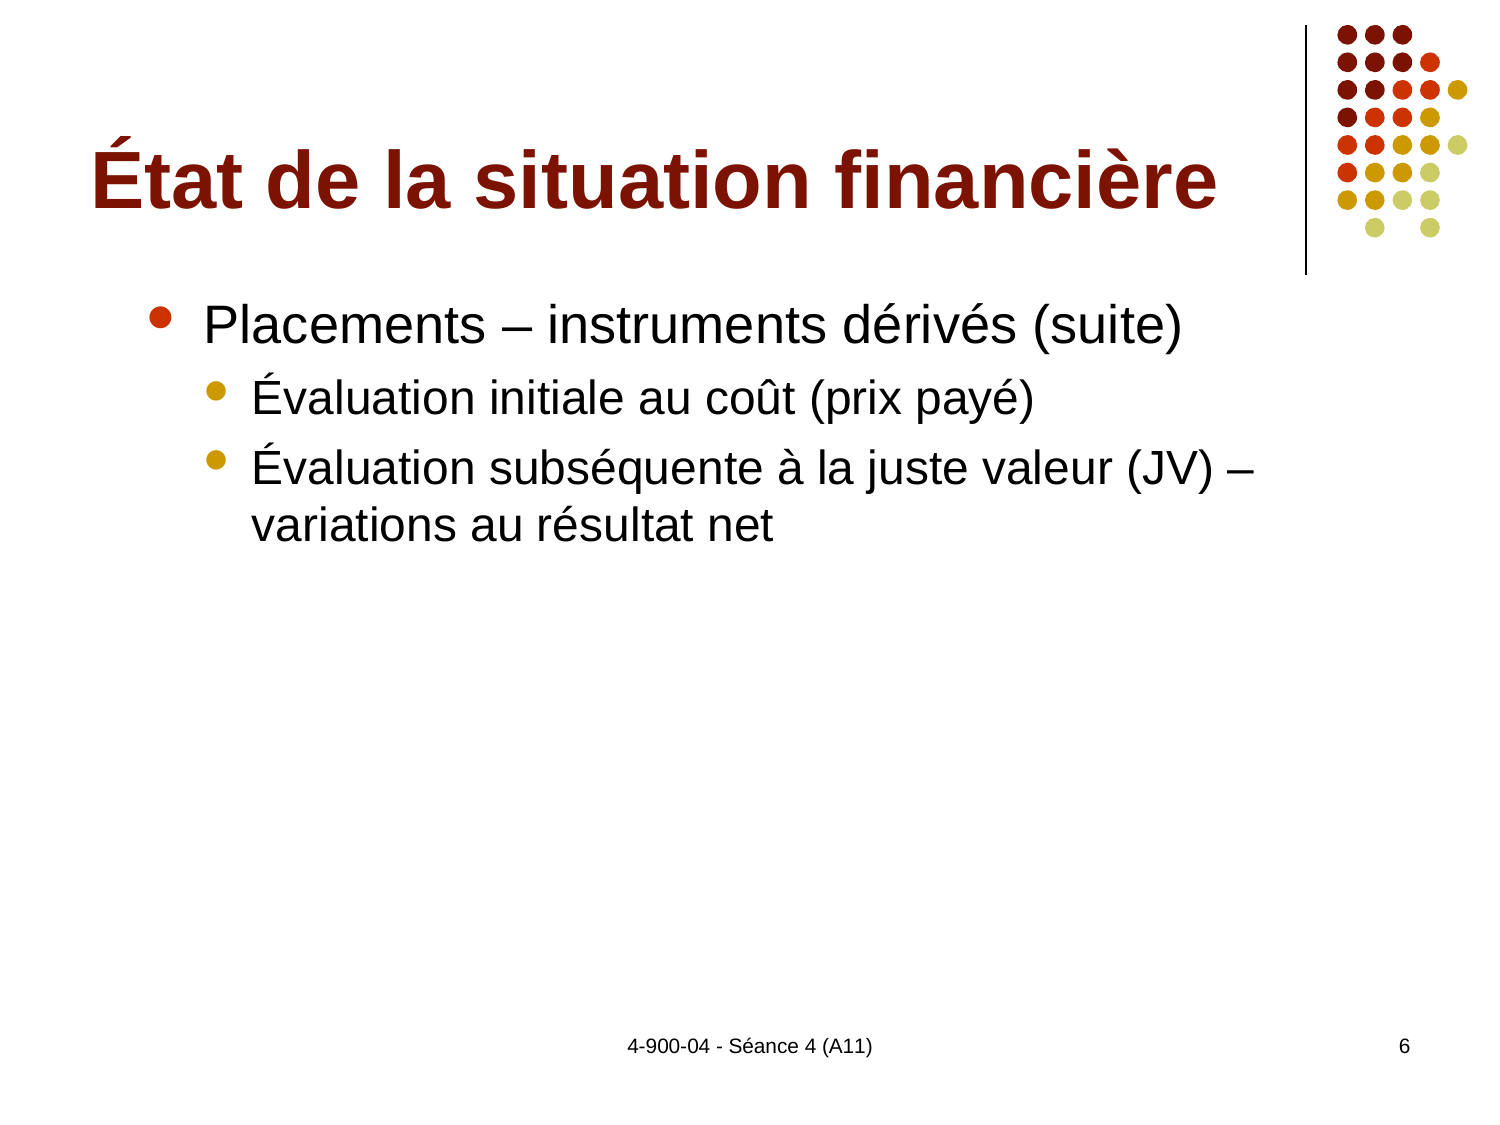

# État de la situation financière
Placements – instruments dérivés (suite)
Évaluation initiale au coût (prix payé)
Évaluation subséquente à la juste valeur (JV) – variations au résultat net
4-900-04 - Séance 4 (A11)